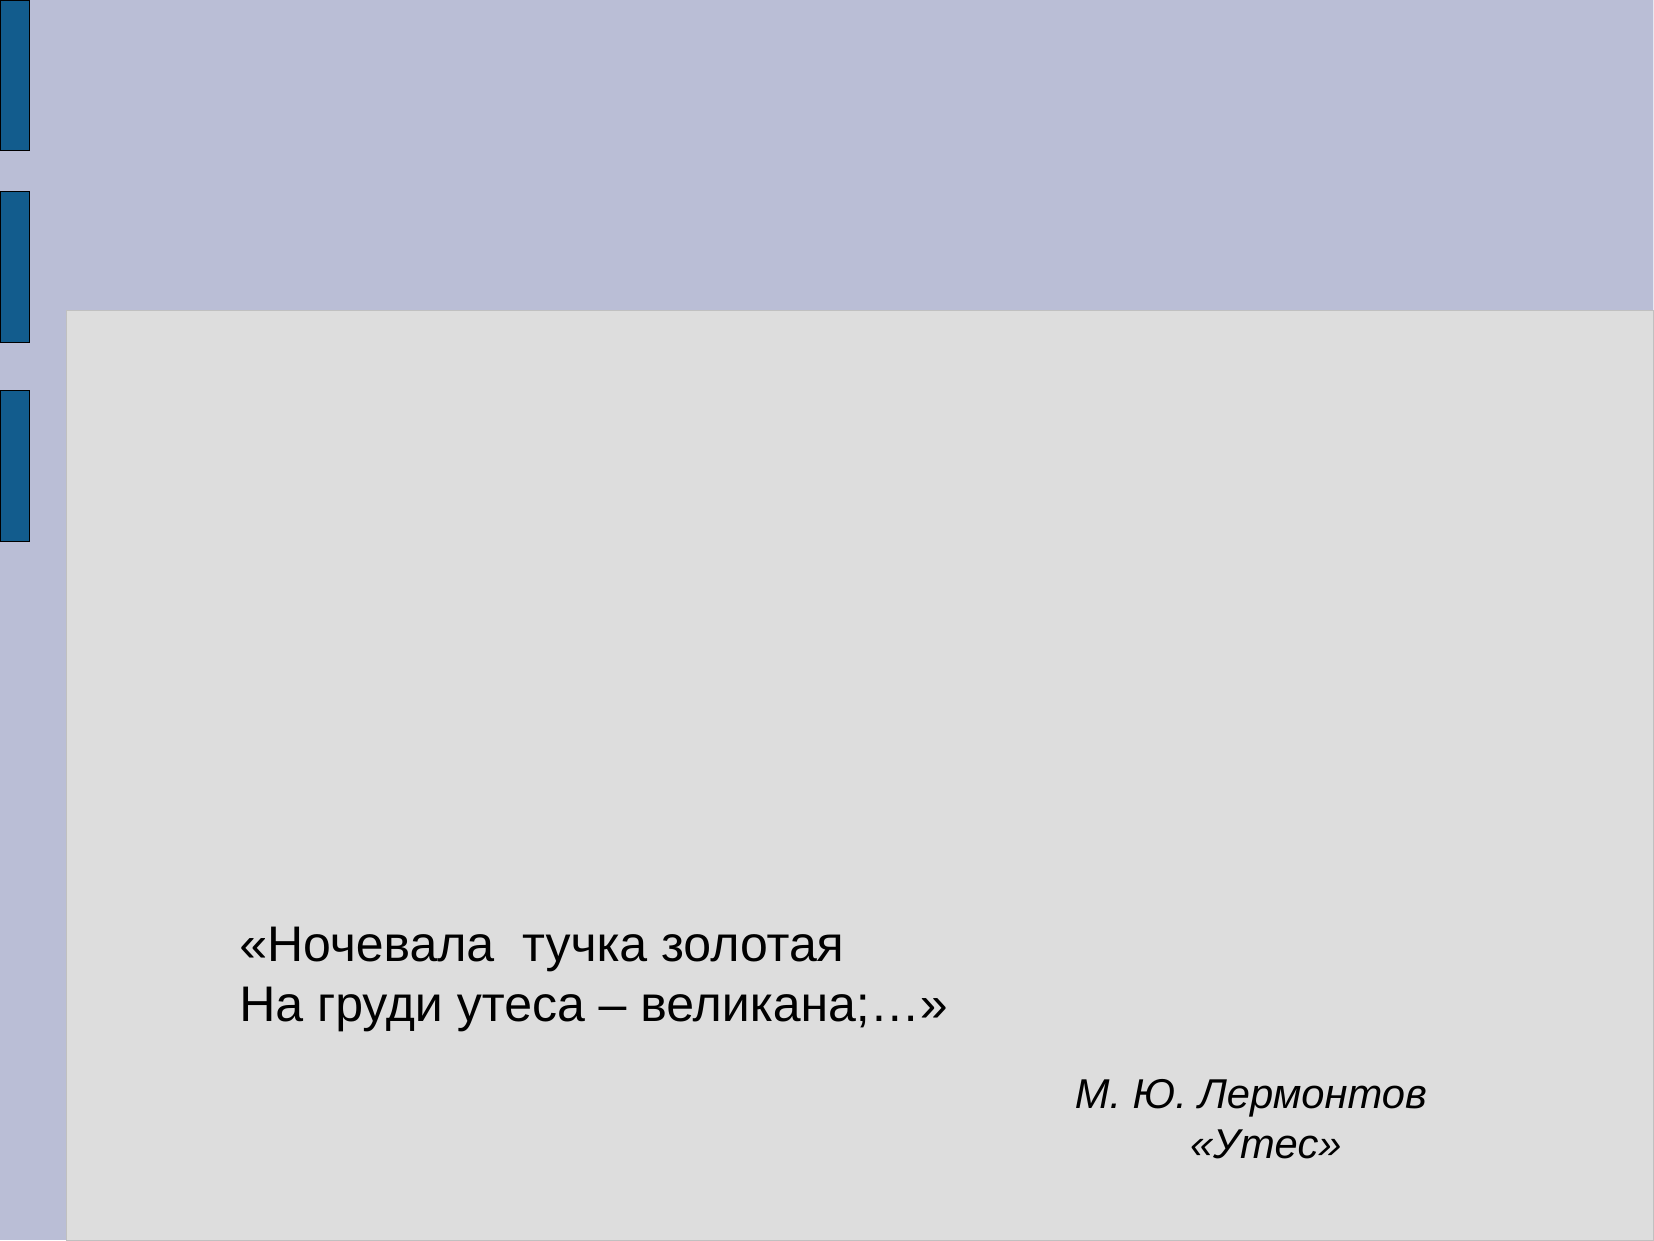

«Ночевала тучка золотая
На груди утеса – великана;…»
М. Ю. Лермонтов
 «Утес»